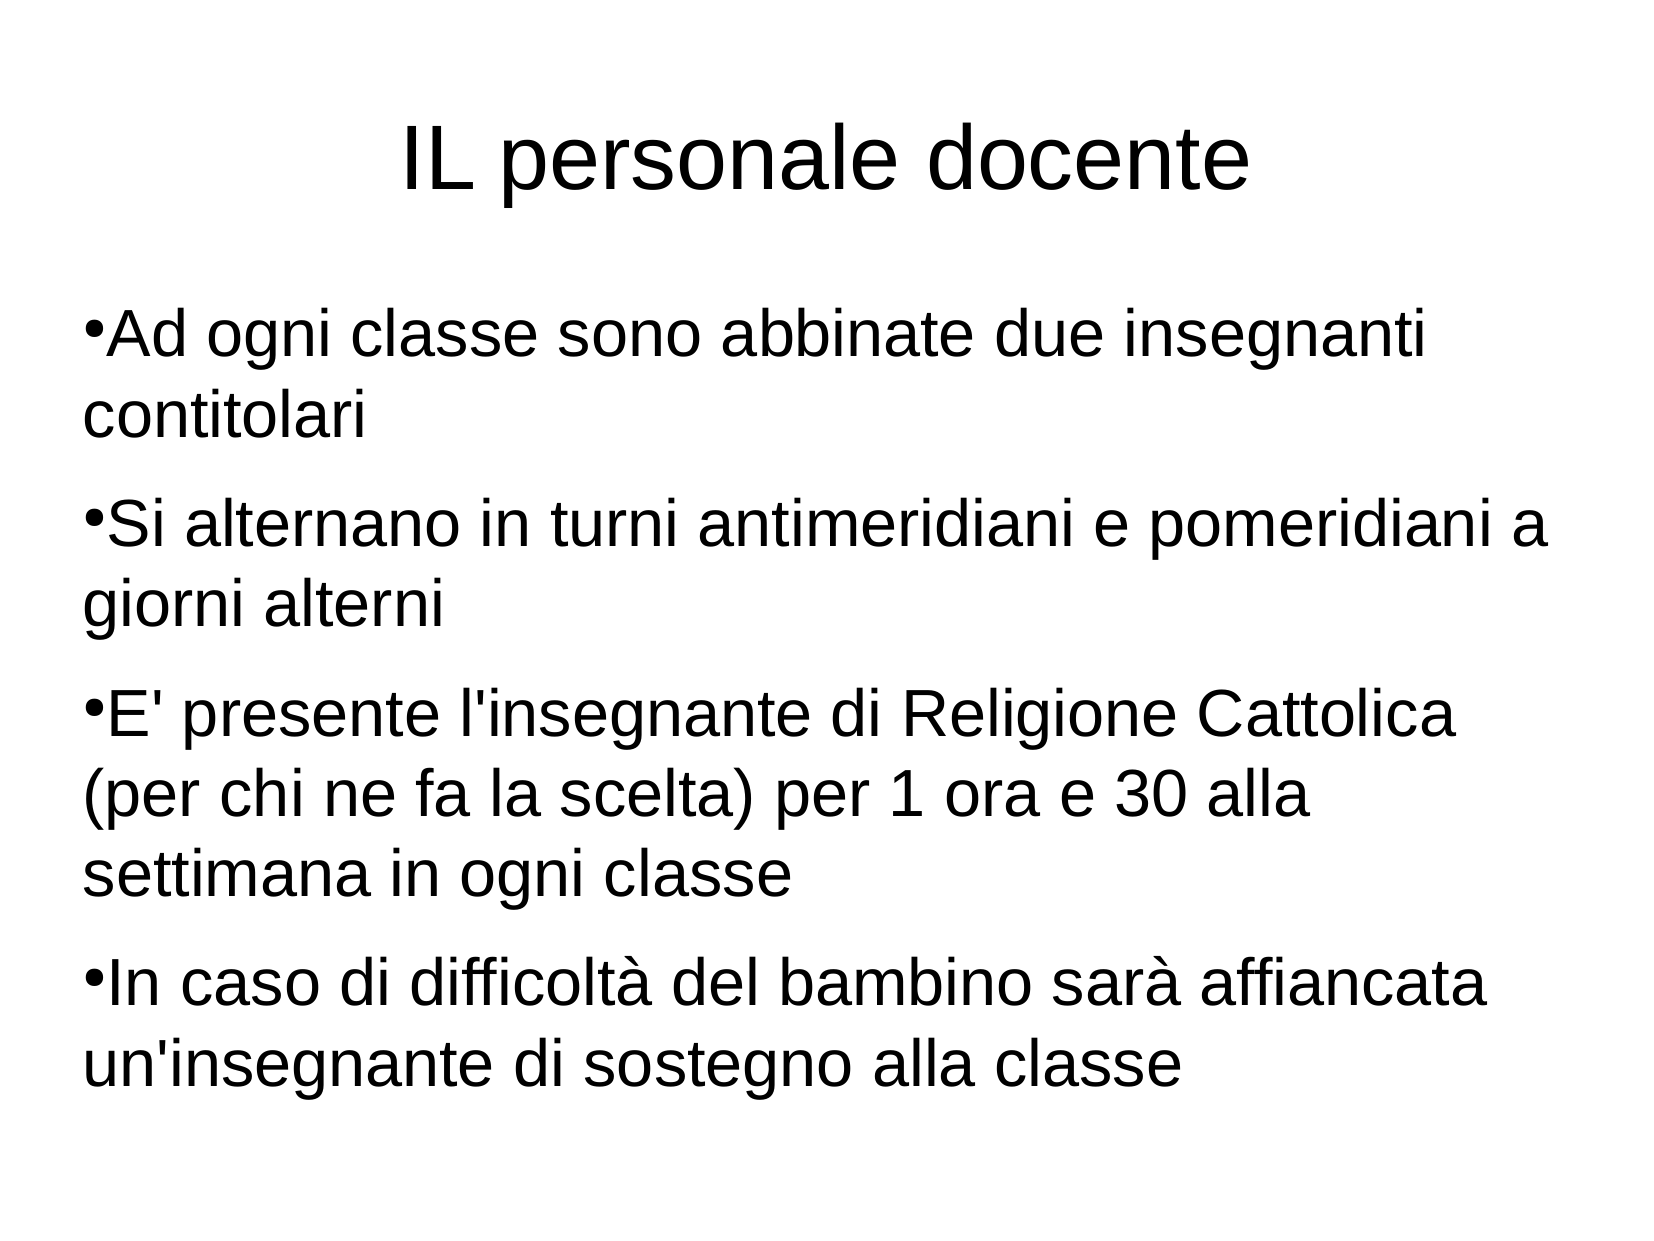

# IL personale docente
Ad ogni classe sono abbinate due insegnanti contitolari
Si alternano in turni antimeridiani e pomeridiani a giorni alterni
E' presente l'insegnante di Religione Cattolica (per chi ne fa la scelta) per 1 ora e 30 alla settimana in ogni classe
In caso di difficoltà del bambino sarà affiancata un'insegnante di sostegno alla classe